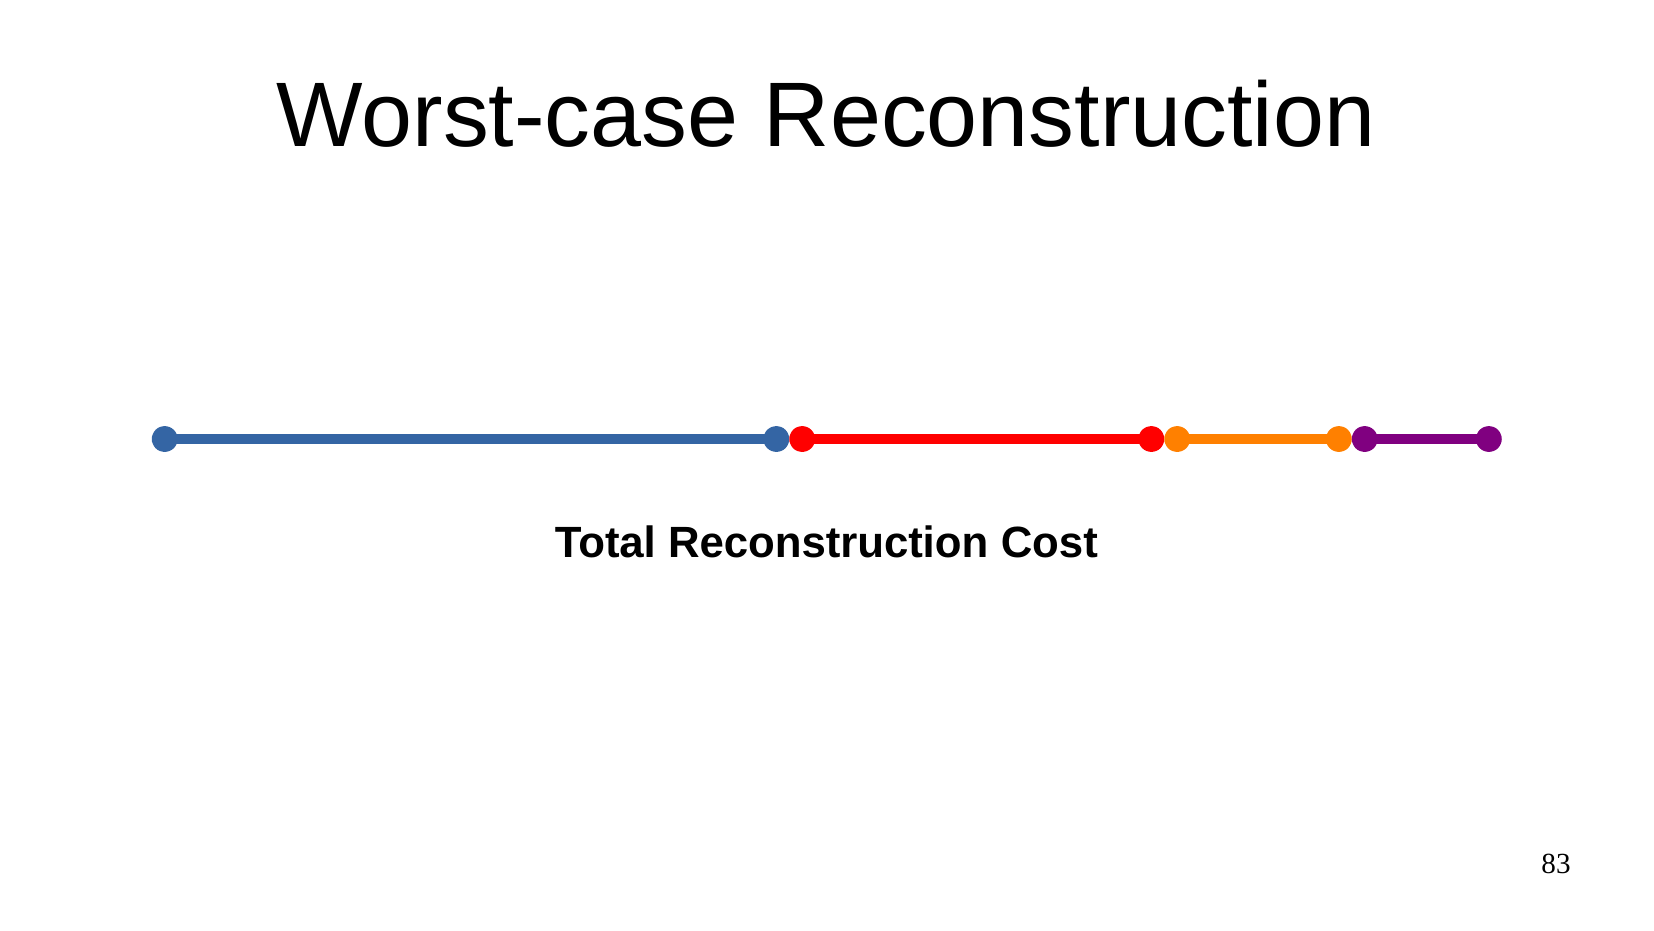

# Worst-case Reconstruction
Total Reconstruction Cost
83